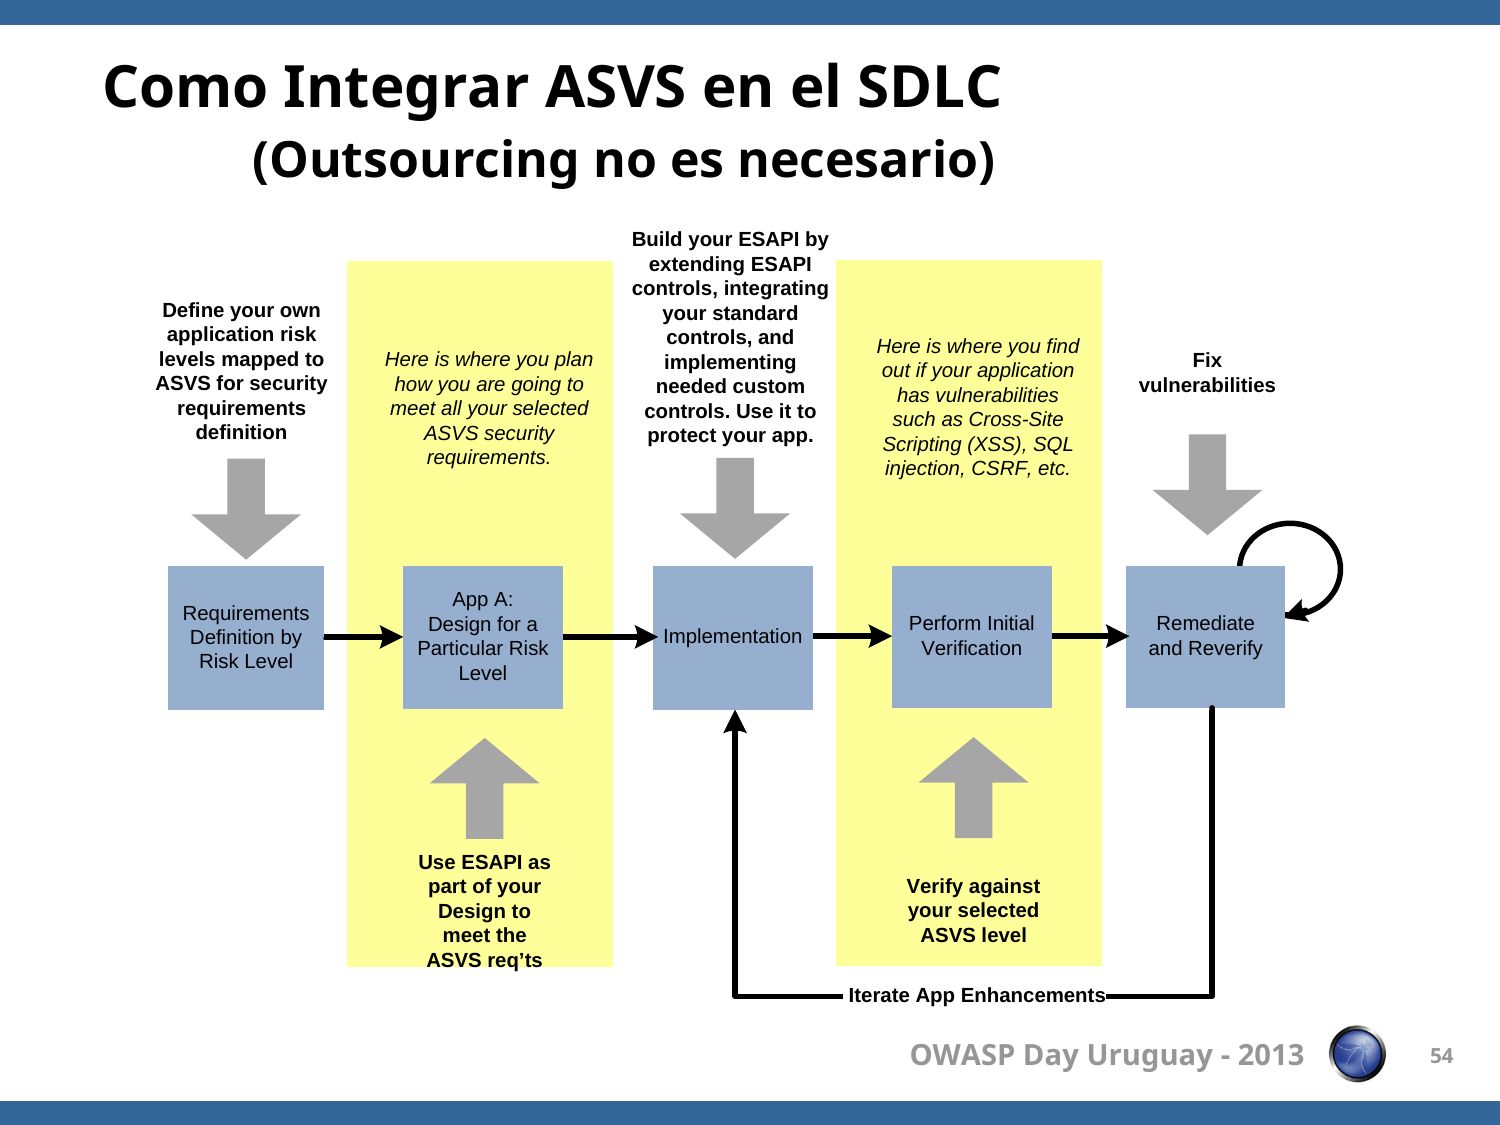

# Como Integrar ASVS en el SDLC (Outsourcing no es necesario)